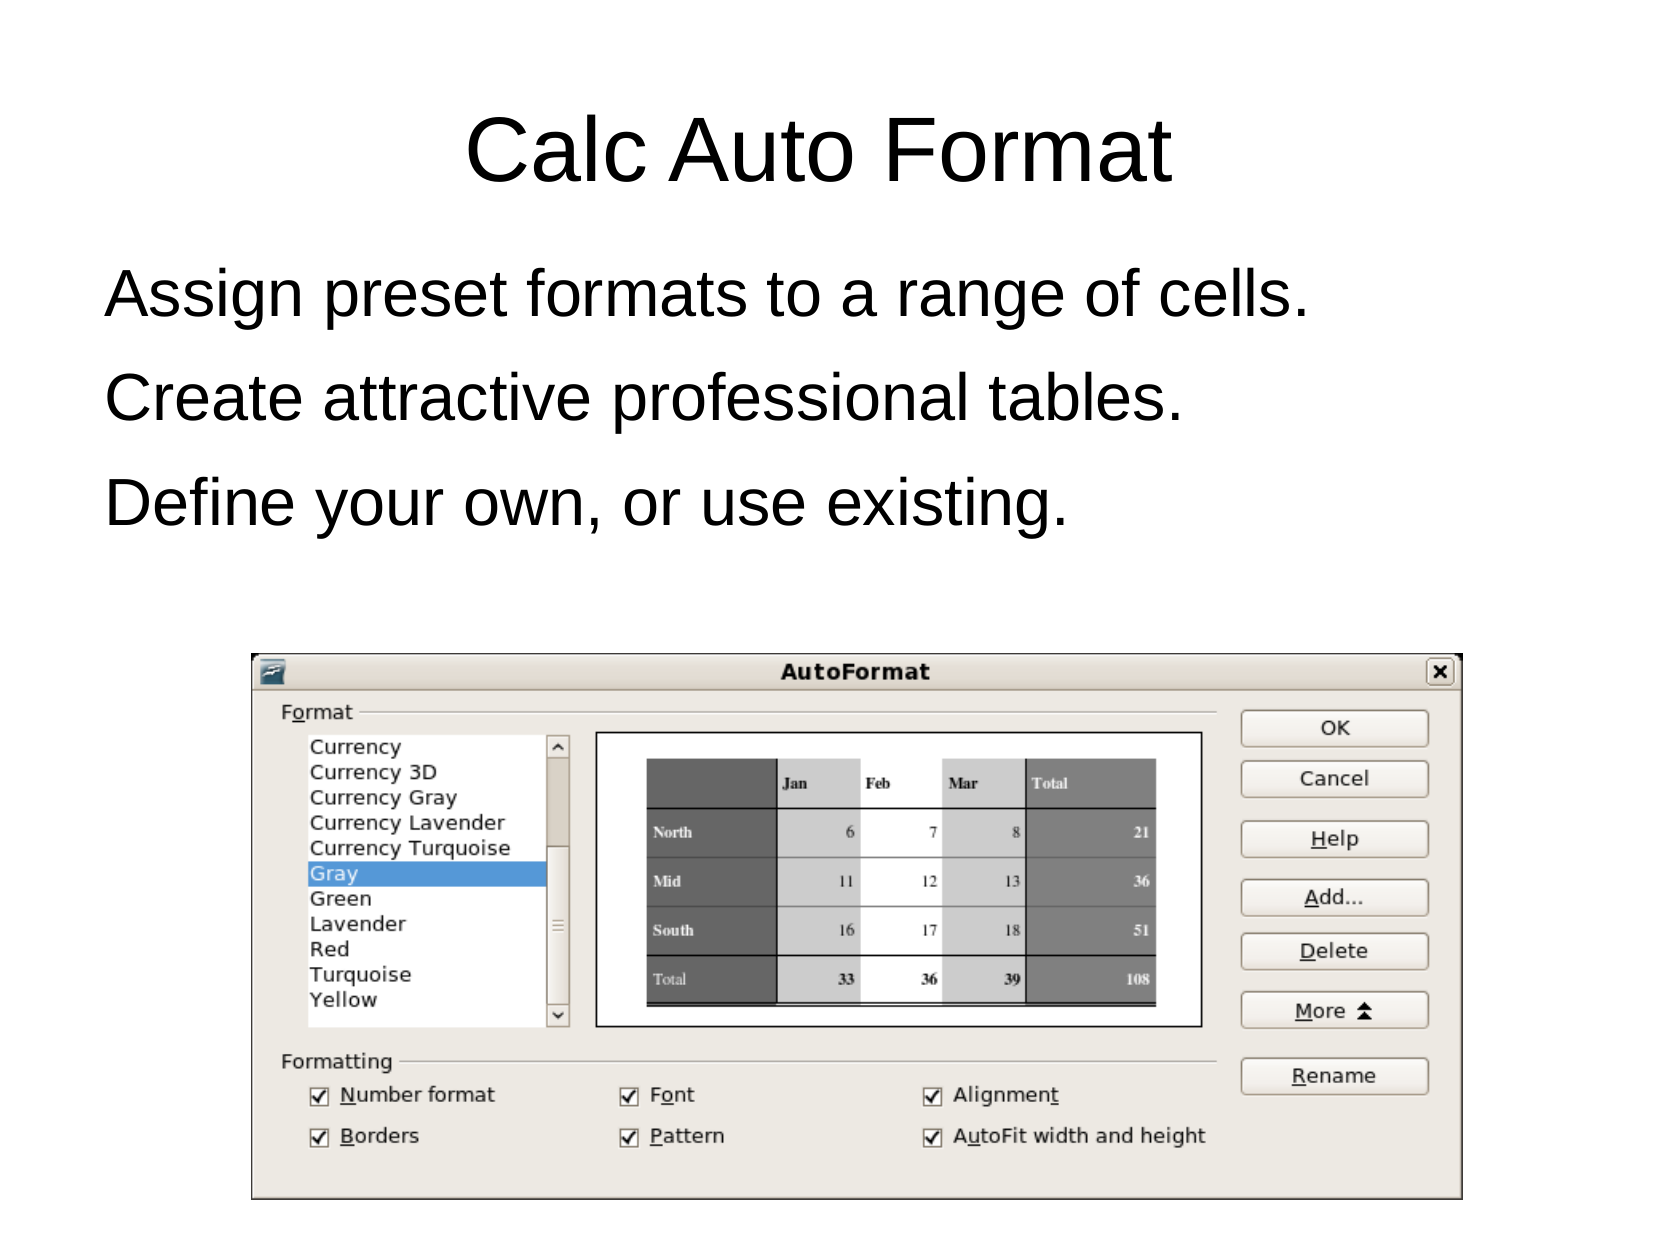

# Calc Auto Format
Assign preset formats to a range of cells.
Create attractive professional tables.
Define your own, or use existing.